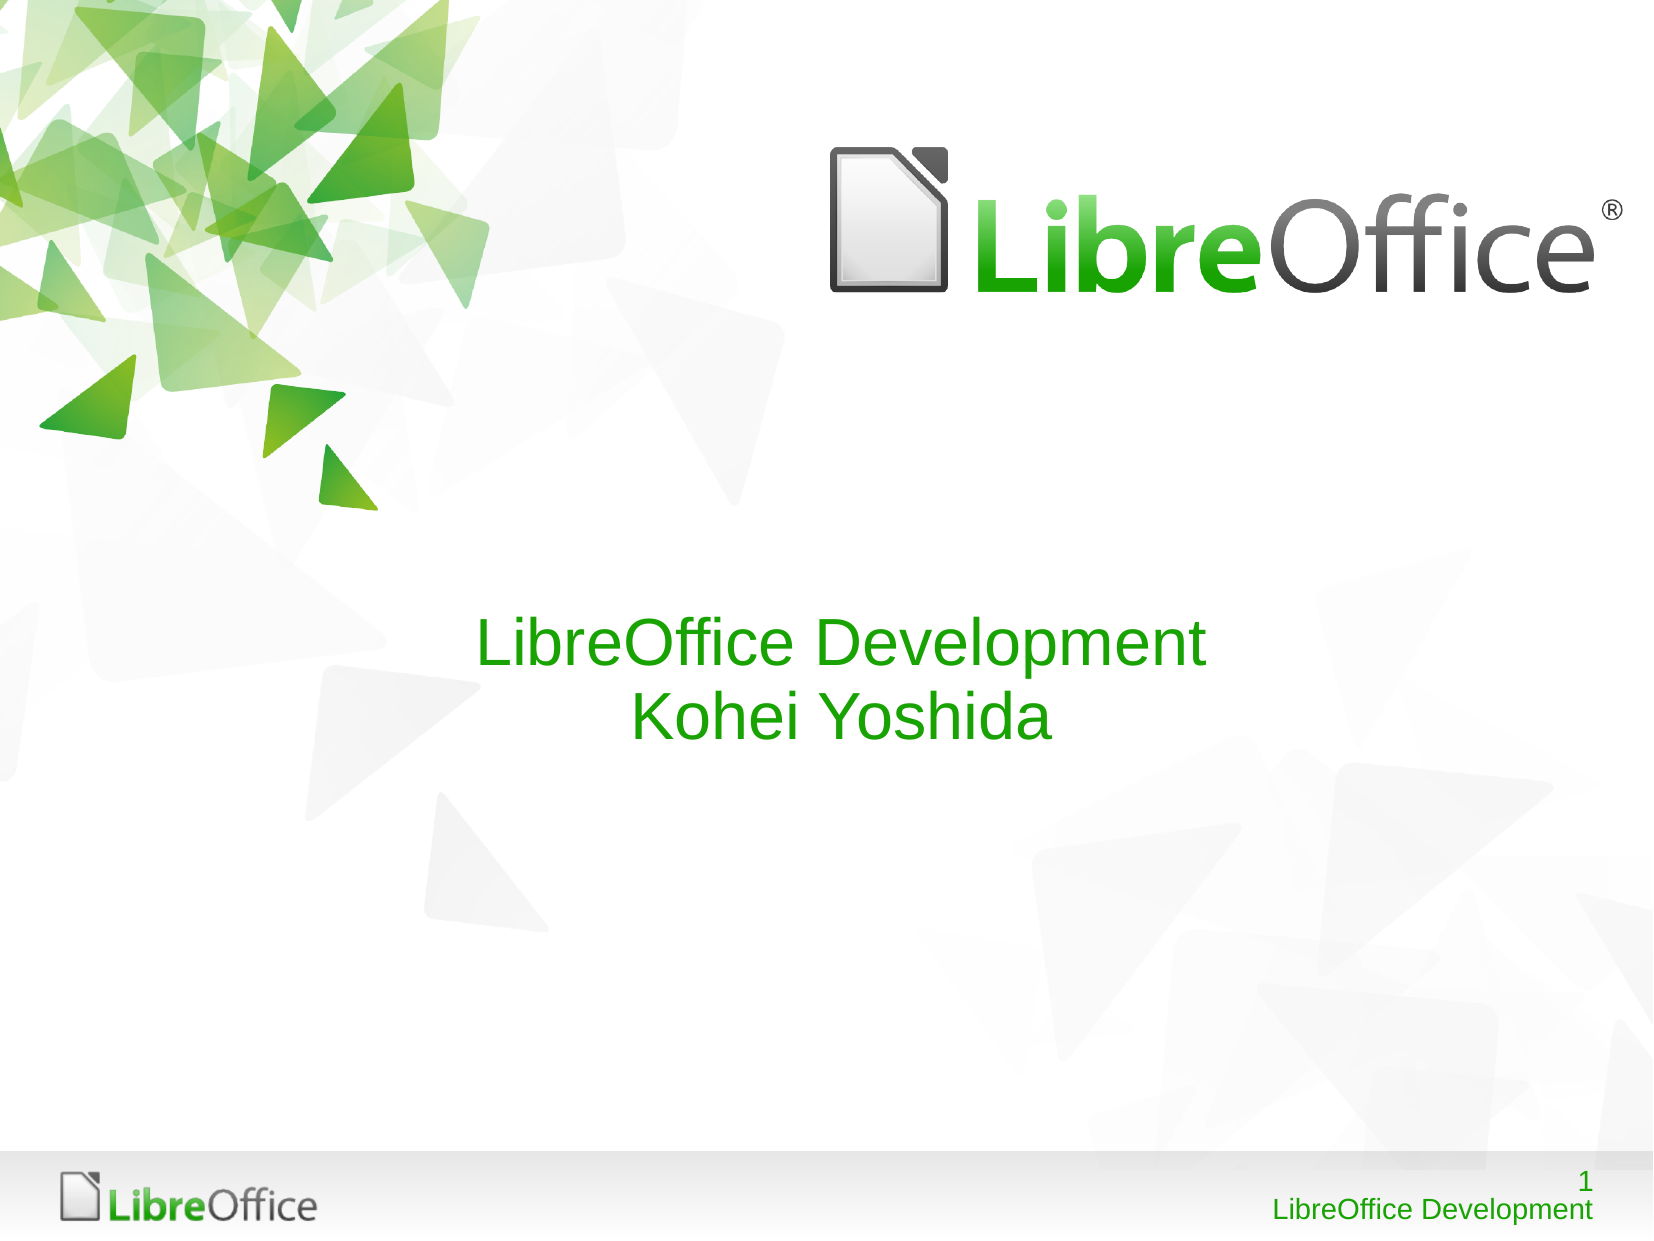

# LibreOffice Development Kohei Yoshida
1
LibreOffice Development